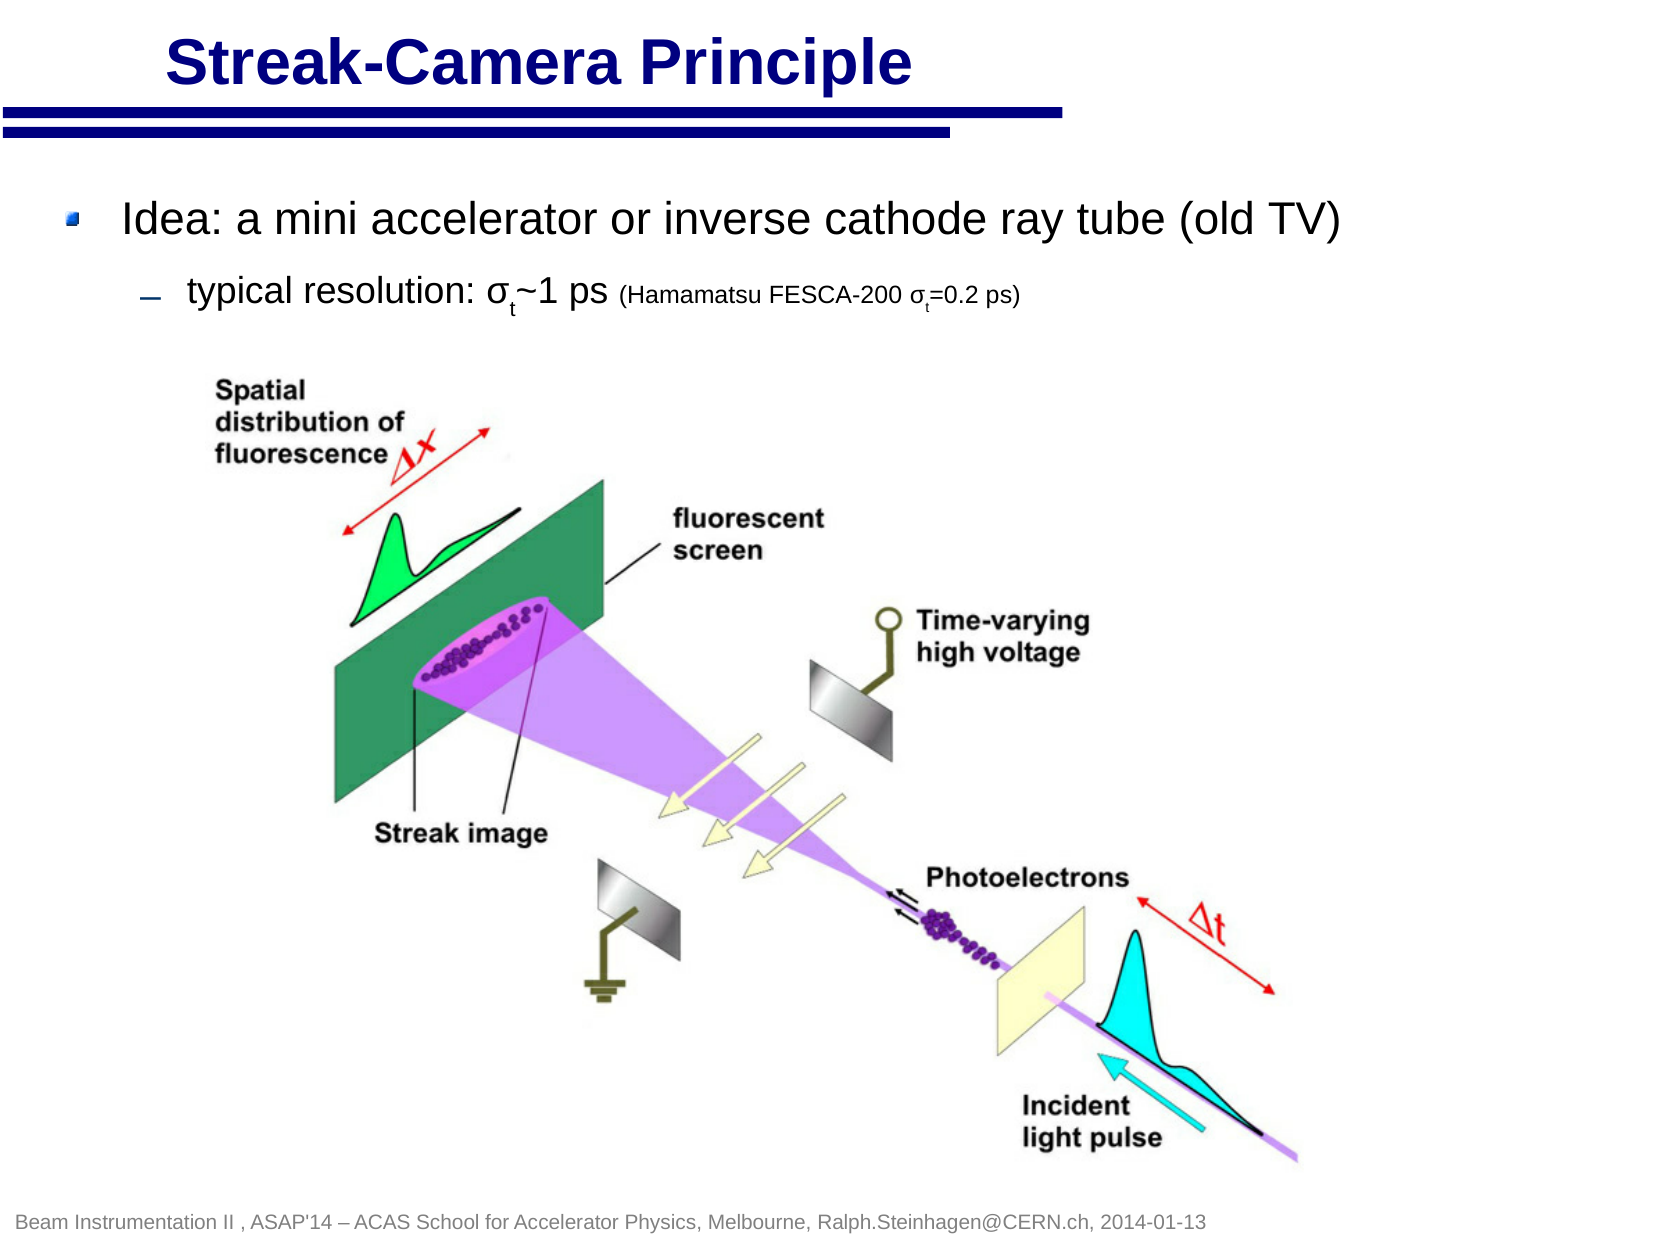

# Streak-Camera Principle
Idea: a mini accelerator or inverse cathode ray tube (old TV)
typical resolution: σt~1 ps (Hamamatsu FESCA-200 σt=0.2 ps)